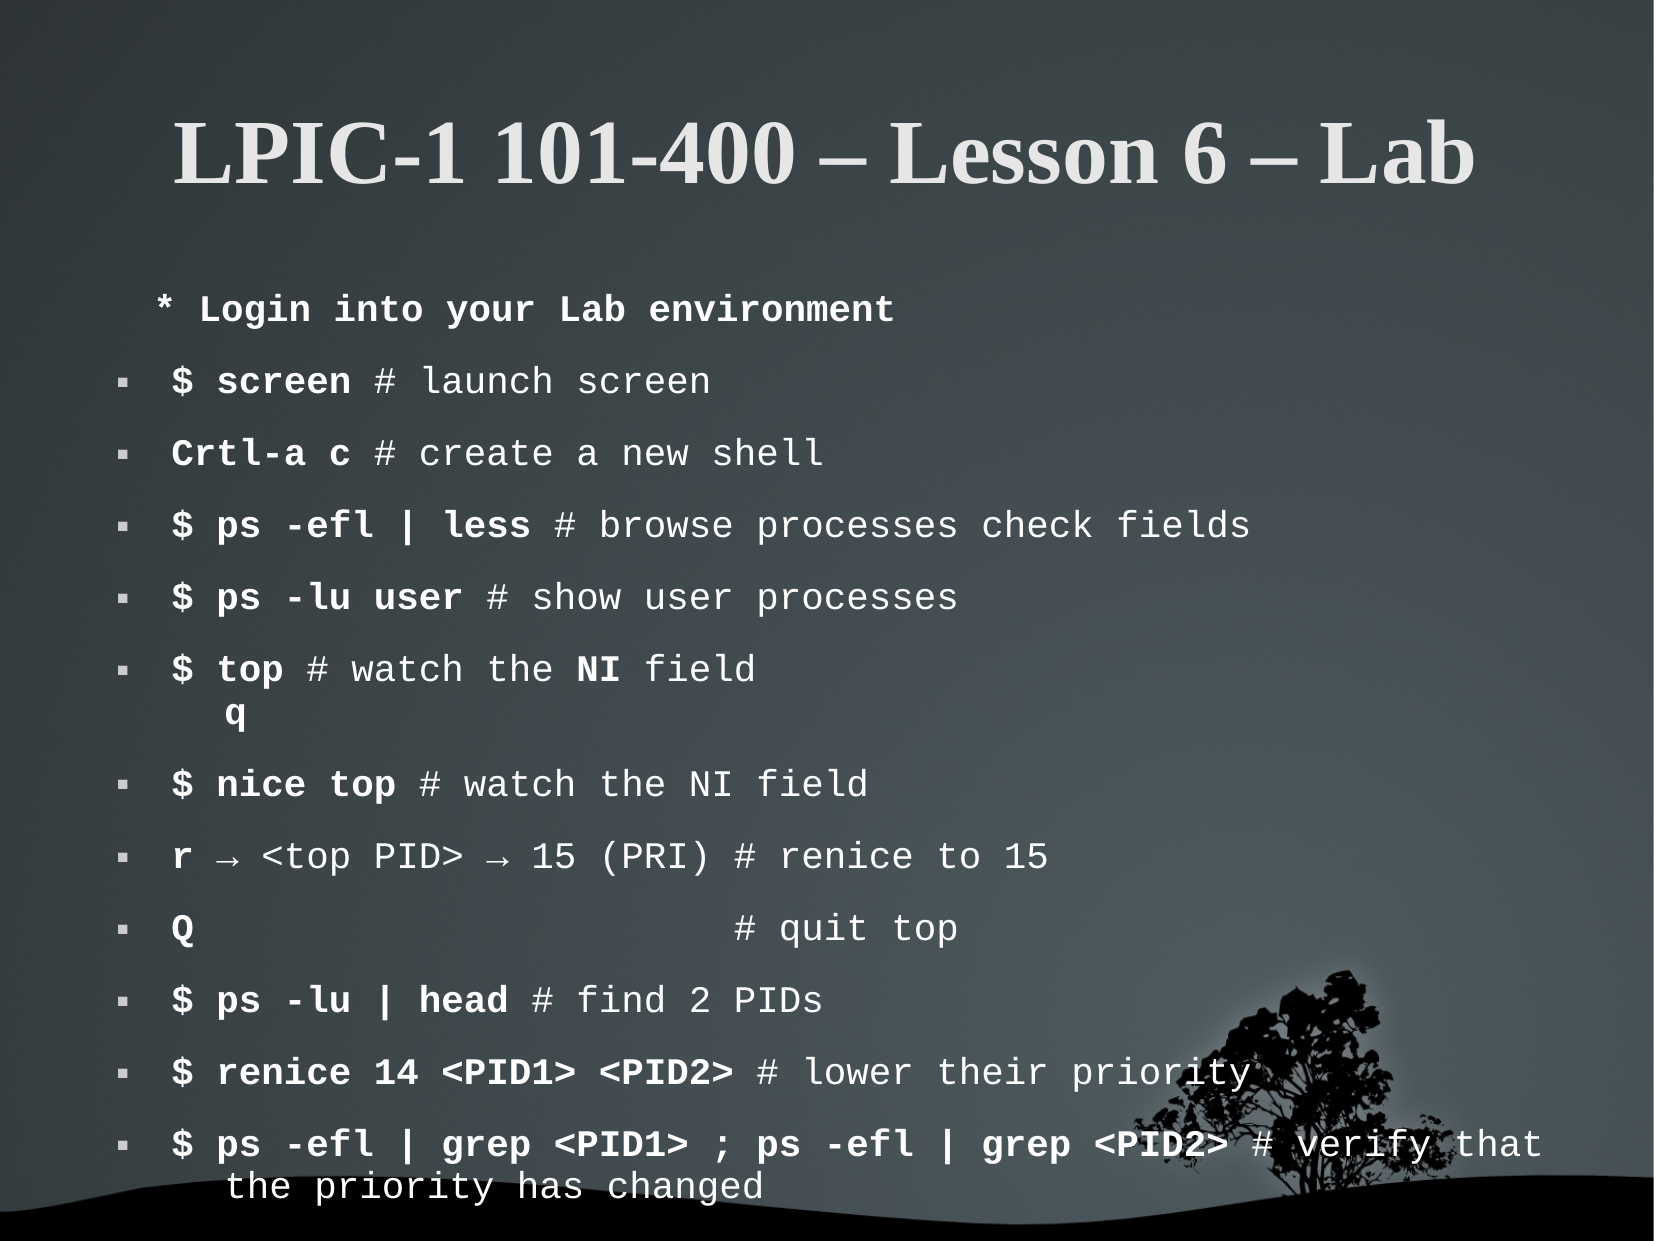

LPIC-1 101-400 – Lesson 6 – Lab
# * Login into your Lab environment
$ screen # launch screen
Crtl-a c # create a new shell
$ ps -efl | less # browse processes check fields
$ ps -lu user # show user processes
$ top # watch the NI field
q
$ nice top # watch the NI field
r → <top PID> → 15 (PRI) # renice to 15
Q # quit top
$ ps -lu | head # find 2 PIDs
$ renice 14 <PID1> <PID2> # lower their priority
$ ps -efl | grep <PID1> ; ps -efl | grep <PID2> # verify that the priority has changed
$ renice -14 <PID1> <PID2> # Increase their priority
$ ps -efl | grep <PID1> ; ps -efl | grep <PID2> # did it work?